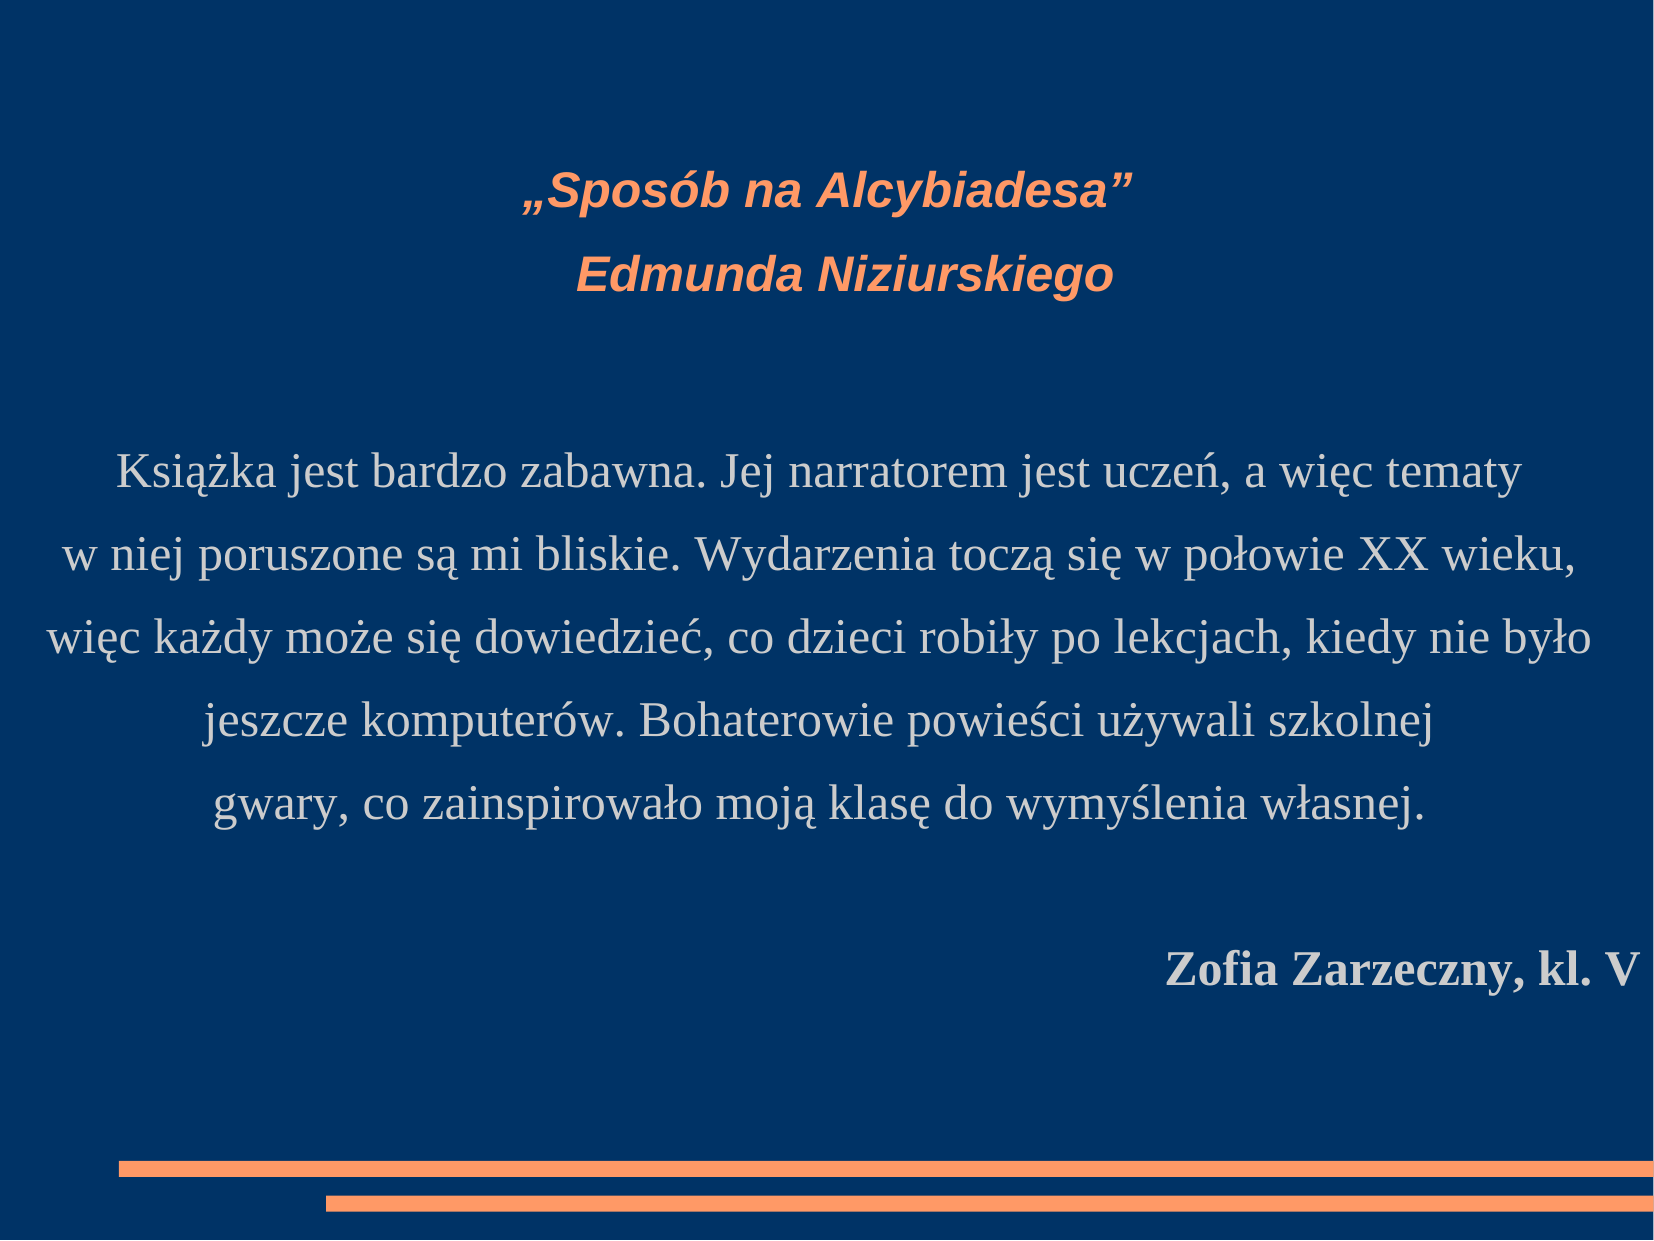

# „Sposób na Alcybiadesa” Edmunda Niziurskiego
Książka jest bardzo zabawna. Jej narratorem jest uczeń, a więc tematy
w niej poruszone są mi bliskie. Wydarzenia toczą się w połowie XX wieku,
więc każdy może się dowiedzieć, co dzieci robiły po lekcjach, kiedy nie było
jeszcze komputerów. Bohaterowie powieści używali szkolnej
gwary, co zainspirowało moją klasę do wymyślenia własnej.
Zofia Zarzeczny, kl. V